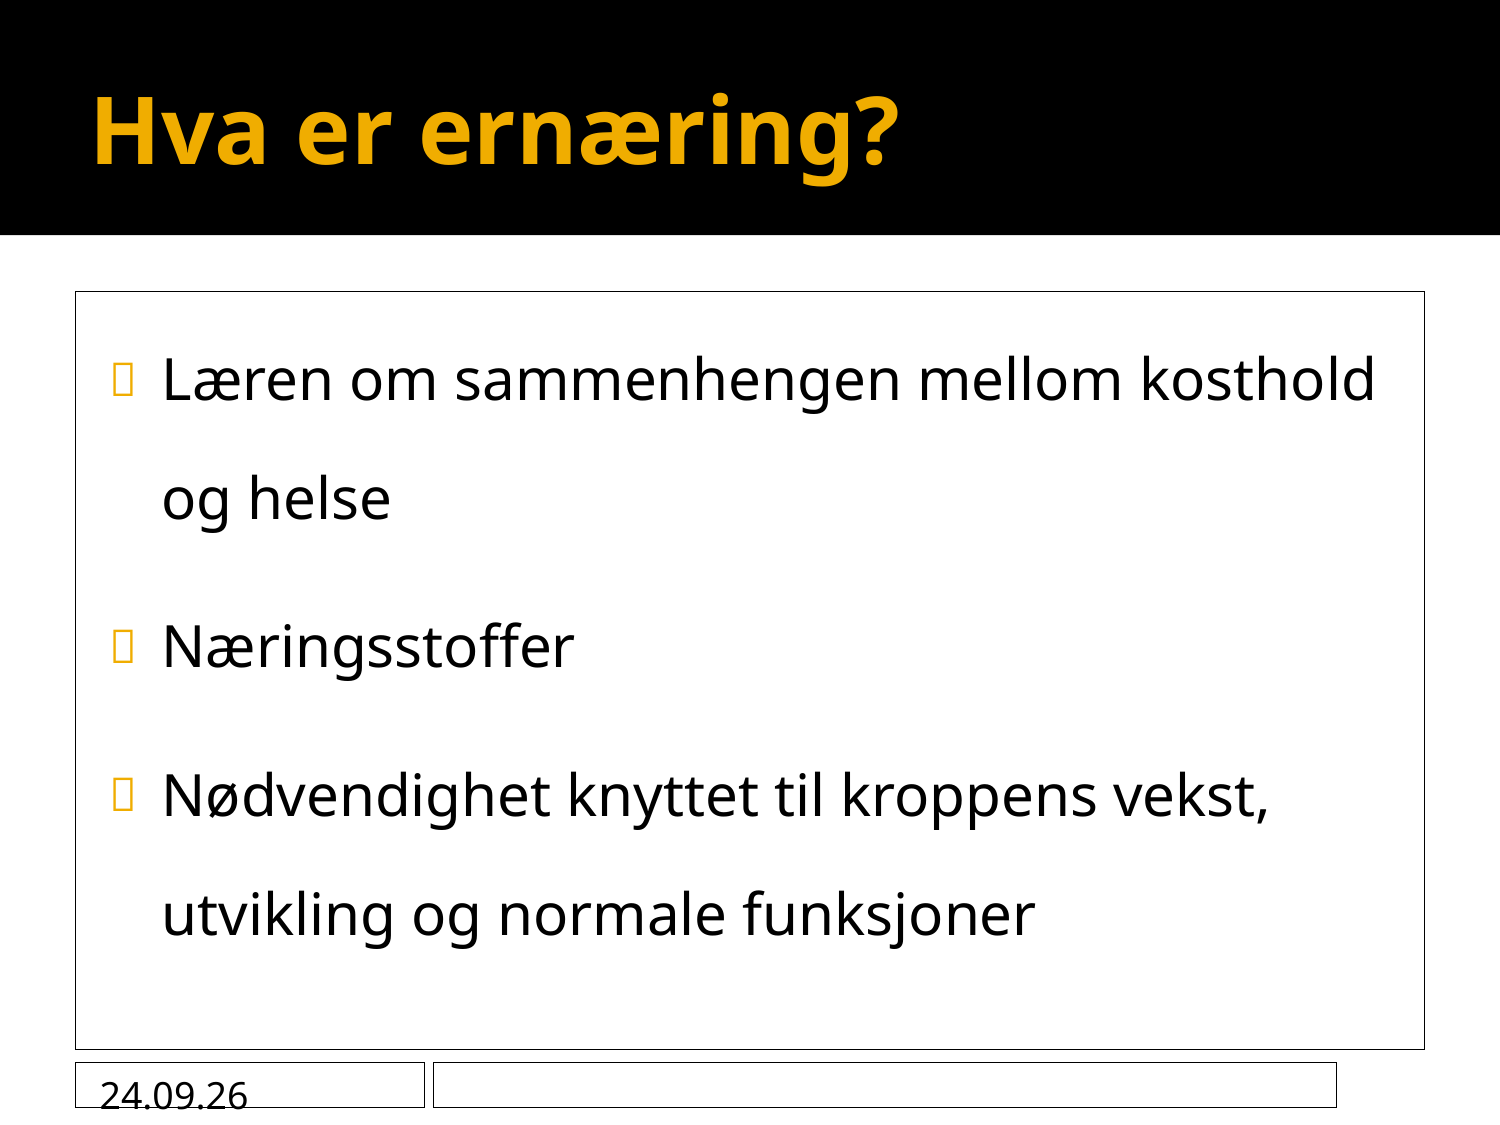

# Hva er ernæring?
Læren om sammenhengen mellom kosthold og helse
Næringsstoffer
Nødvendighet knyttet til kroppens vekst, utvikling og normale funksjoner